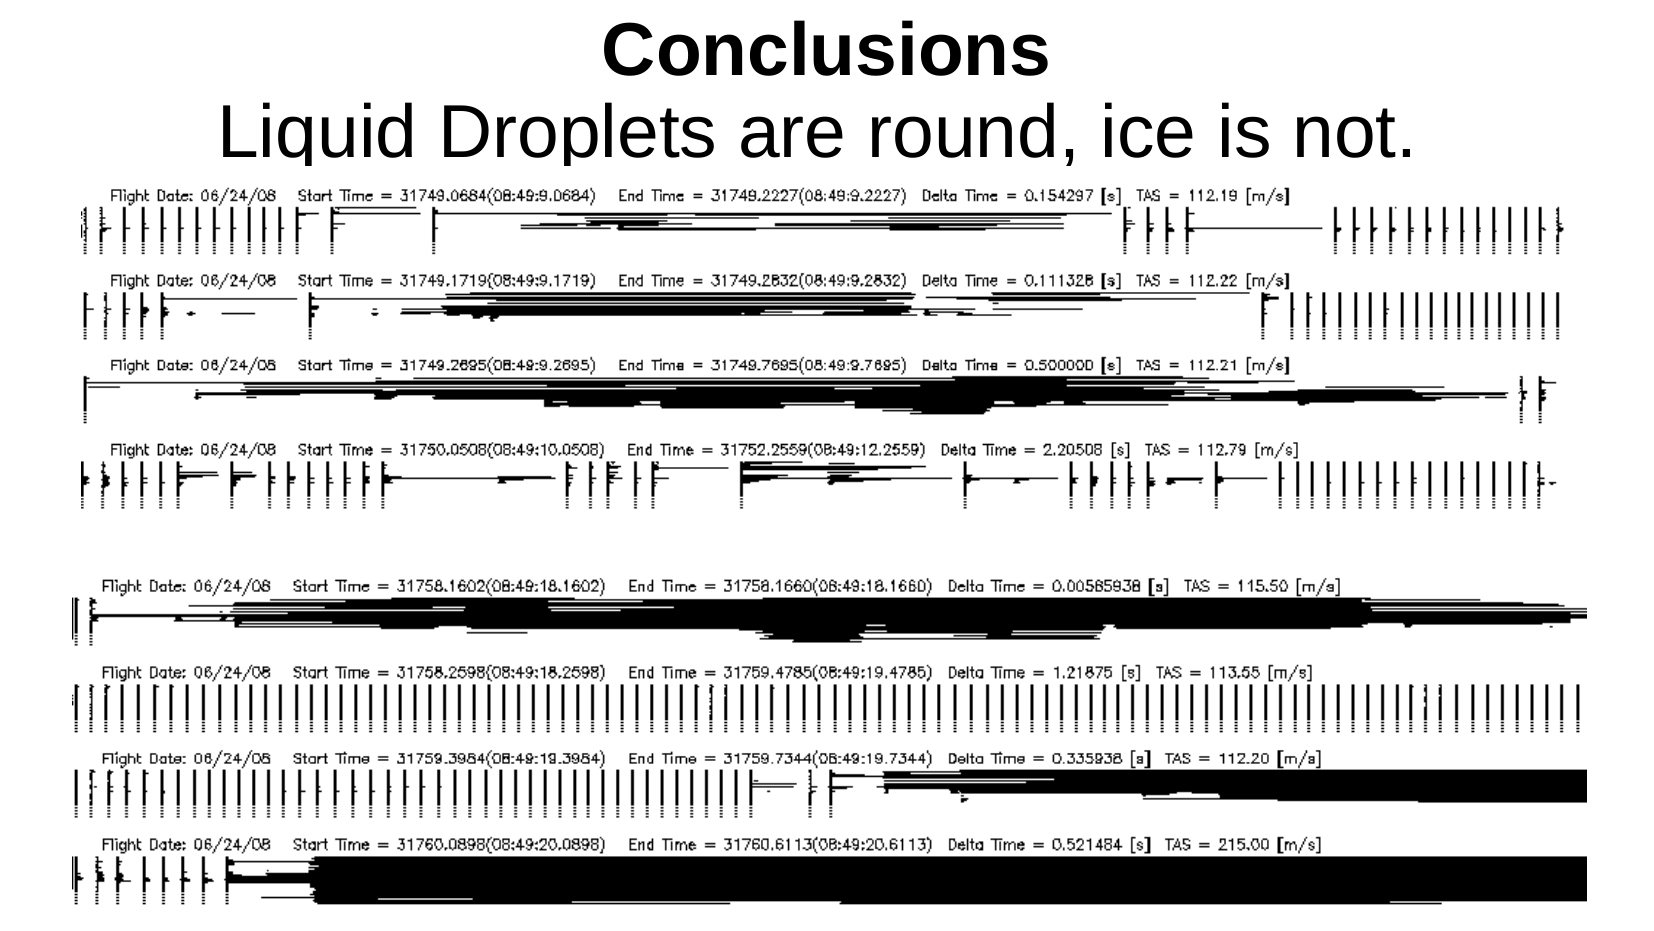

Conclusions
Liquid Droplets are round, ice is not.